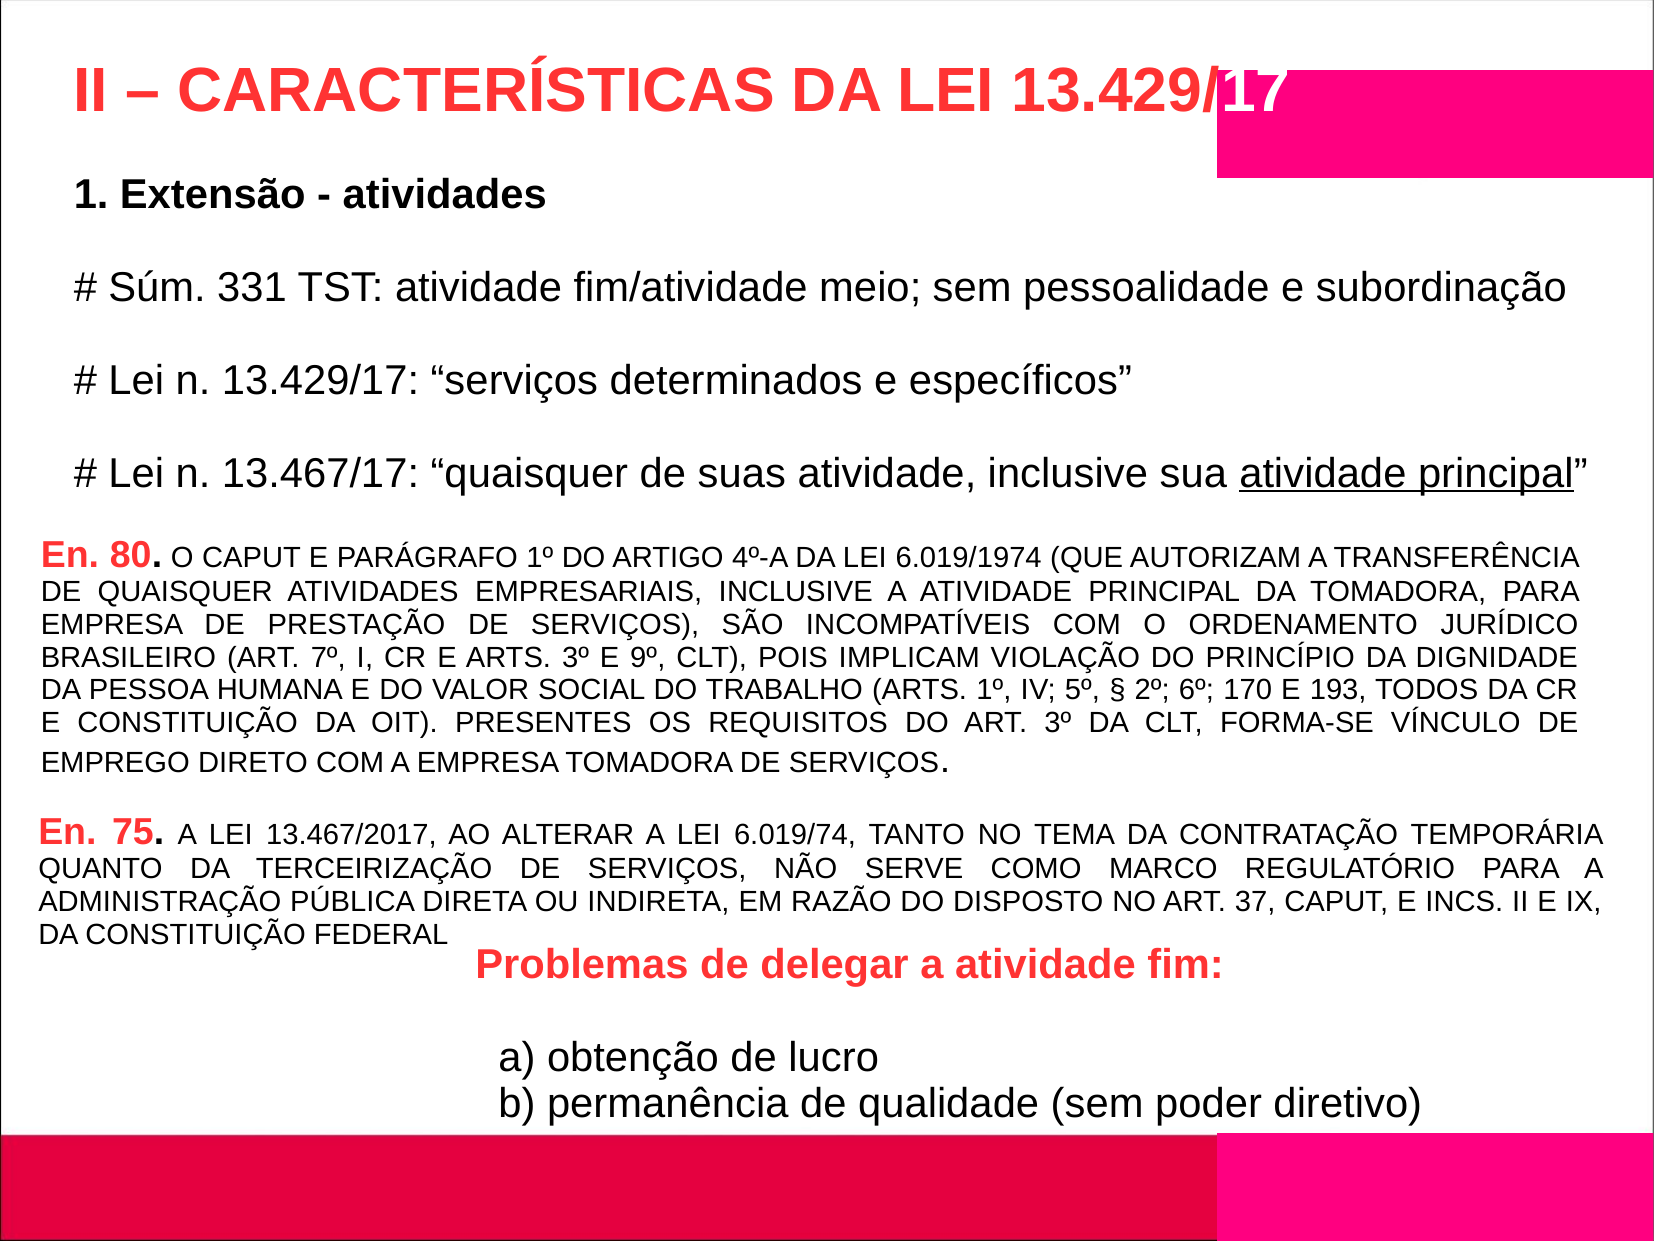

II – CARACTERÍSTICAS DA LEI 13.429/17
1. Extensão - atividades
# Súm. 331 TST: atividade fim/atividade meio; sem pessoalidade e subordinação
# Lei n. 13.429/17: “serviços determinados e específicos”
# Lei n. 13.467/17: “quaisquer de suas atividade, inclusive sua atividade principal”
En. 80. O CAPUT E PARÁGRAFO 1º DO ARTIGO 4º-A DA LEI 6.019/1974 (QUE AUTORIZAM A TRANSFERÊNCIA DE QUAISQUER ATIVIDADES EMPRESARIAIS, INCLUSIVE A ATIVIDADE PRINCIPAL DA TOMADORA, PARA EMPRESA DE PRESTAÇÃO DE SERVIÇOS), SÃO INCOMPATÍVEIS COM O ORDENAMENTO JURÍDICO BRASILEIRO (ART. 7º, I, CR E ARTS. 3º E 9º, CLT), POIS IMPLICAM VIOLAÇÃO DO PRINCÍPIO DA DIGNIDADE DA PESSOA HUMANA E DO VALOR SOCIAL DO TRABALHO (ARTS. 1º, IV; 5º, § 2º; 6º; 170 E 193, TODOS DA CR E CONSTITUIÇÃO DA OIT). PRESENTES OS REQUISITOS DO ART. 3º DA CLT, FORMA-SE VÍNCULO DE EMPREGO DIRETO COM A EMPRESA TOMADORA DE SERVIÇOS.
En. 75. A LEI 13.467/2017, AO ALTERAR A LEI 6.019/74, TANTO NO TEMA DA CONTRATAÇÃO TEMPORÁRIA QUANTO DA TERCEIRIZAÇÃO DE SERVIÇOS, NÃO SERVE COMO MARCO REGULATÓRIO PARA A ADMINISTRAÇÃO PÚBLICA DIRETA OU INDIRETA, EM RAZÃO DO DISPOSTO NO ART. 37, CAPUT, E INCS. II E IX, DA CONSTITUIÇÃO FEDERAL
Problemas de delegar a atividade fim:
 a) obtenção de lucro
 b) permanência de qualidade (sem poder diretivo)